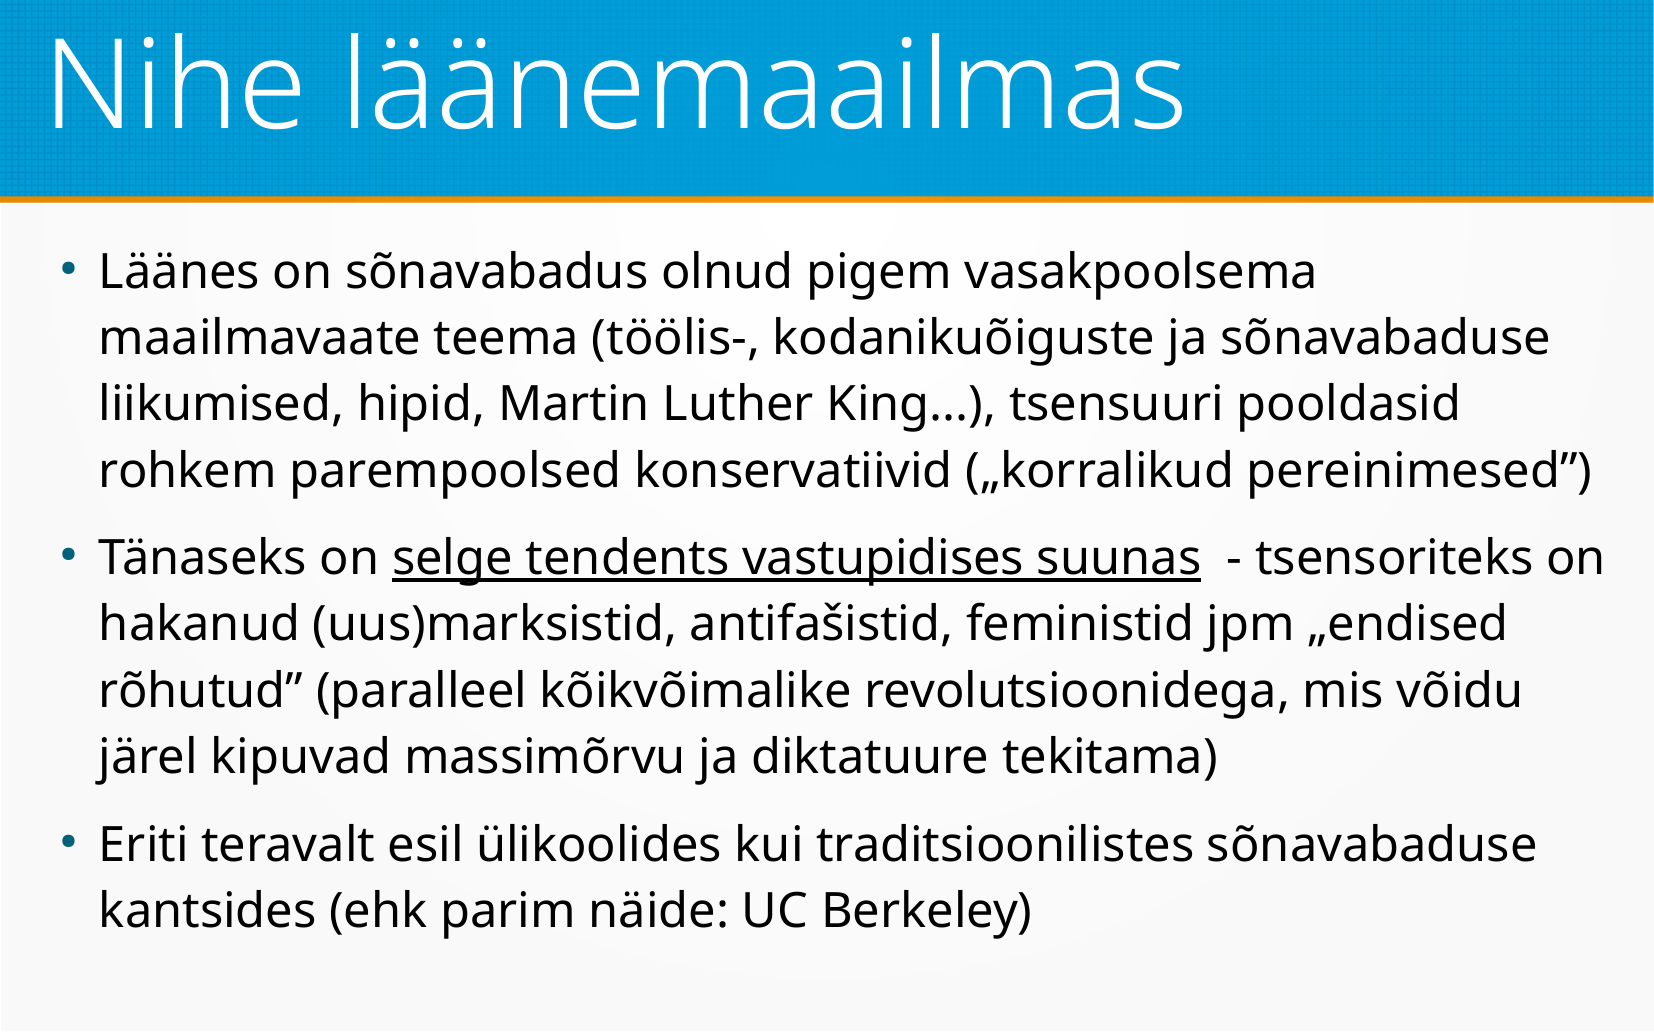

# Nihe läänemaailmas
Läänes on sõnavabadus olnud pigem vasakpoolsema maailmavaate teema (töölis-, kodanikuõiguste ja sõnavabaduse liikumised, hipid, Martin Luther King...), tsensuuri pooldasid rohkem parempoolsed konservatiivid („korralikud pereinimesed”)
Tänaseks on selge tendents vastupidises suunas - tsensoriteks on hakanud (uus)marksistid, antifašistid, feministid jpm „endised rõhutud” (paralleel kõikvõimalike revolutsioonidega, mis võidu järel kipuvad massimõrvu ja diktatuure tekitama)
Eriti teravalt esil ülikoolides kui traditsioonilistes sõnavabaduse kantsides (ehk parim näide: UC Berkeley)